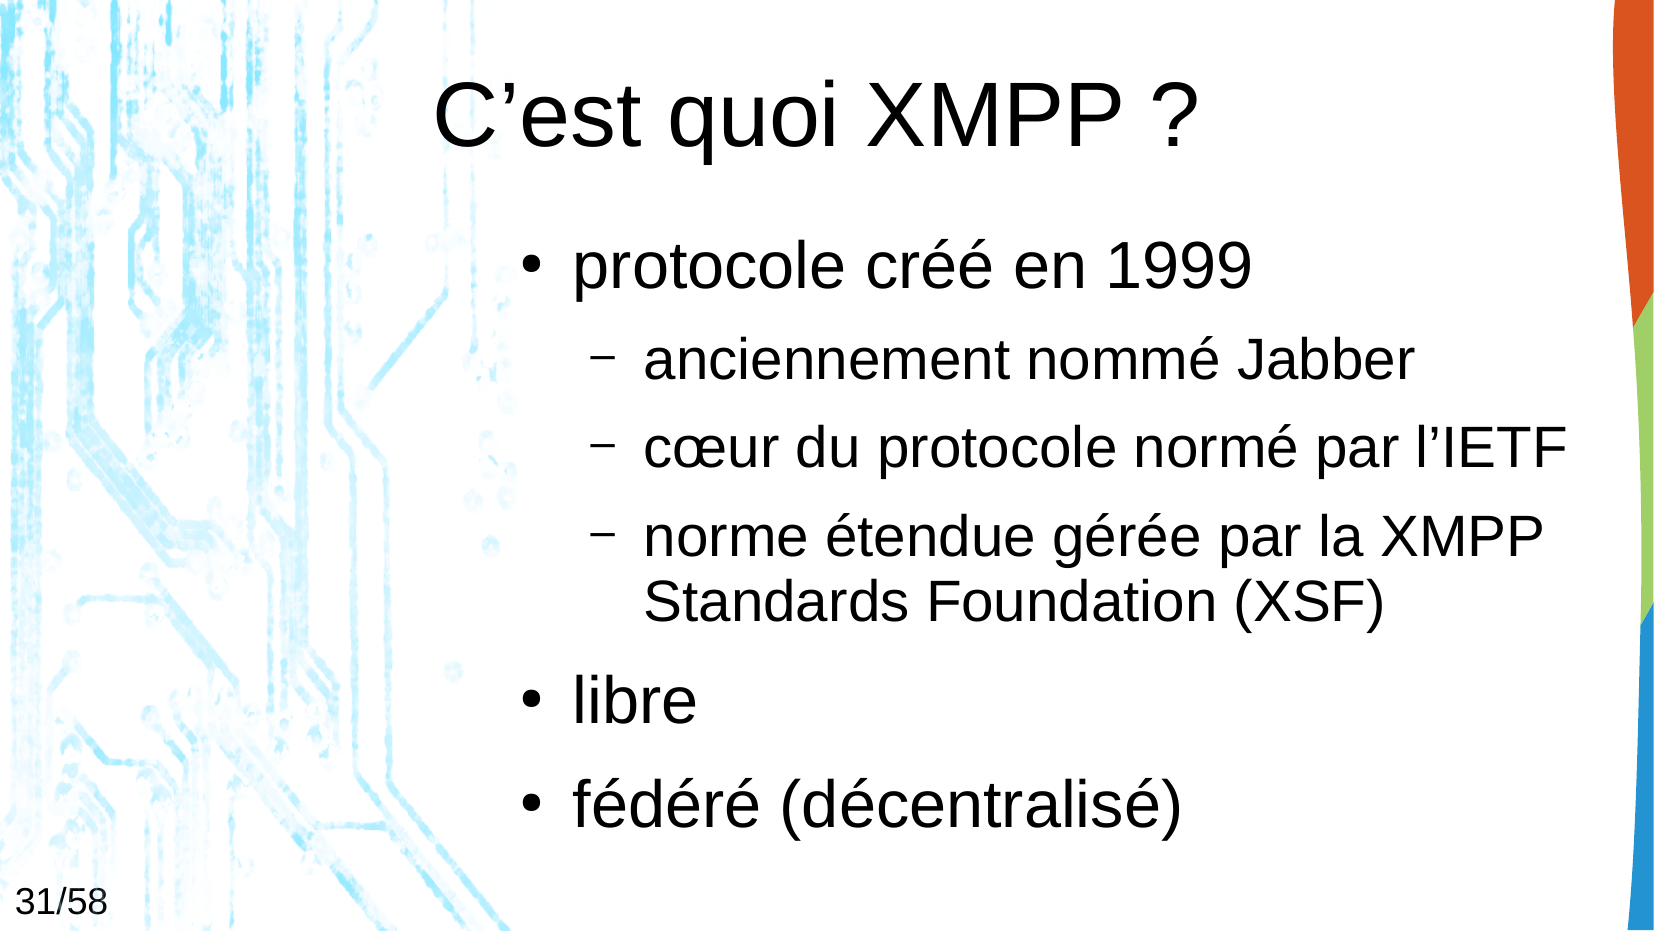

# C’est quoi XMPP ?
protocole créé en 1999
anciennement nommé Jabber
cœur du protocole normé par l’IETF
norme étendue gérée par la XMPP Standards Foundation (XSF)
libre
fédéré (décentralisé)